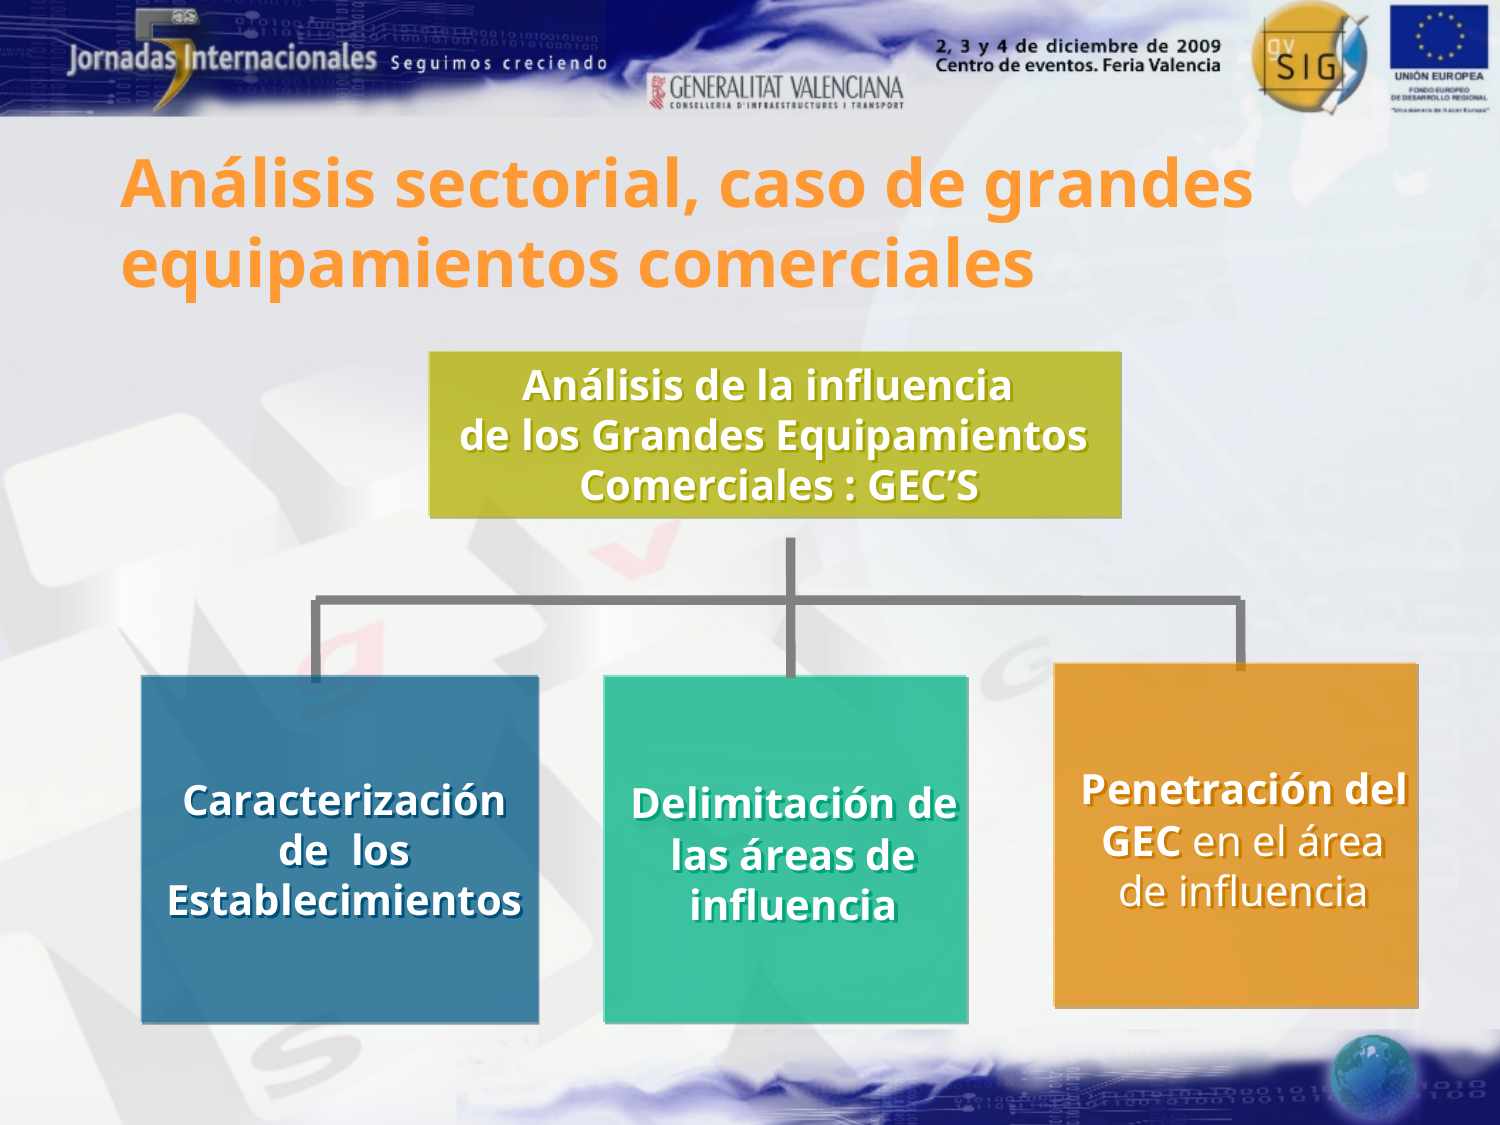

Análisis sectorial, caso de grandes equipamientos comerciales
Análisis de la influencia
de los Grandes Equipamientos
 Comerciales : GEC’S
 Penetración del
GEC en el área
de influencia
 Caracterización
 de los
 Establecimientos
 Delimitación de
las áreas de
influencia